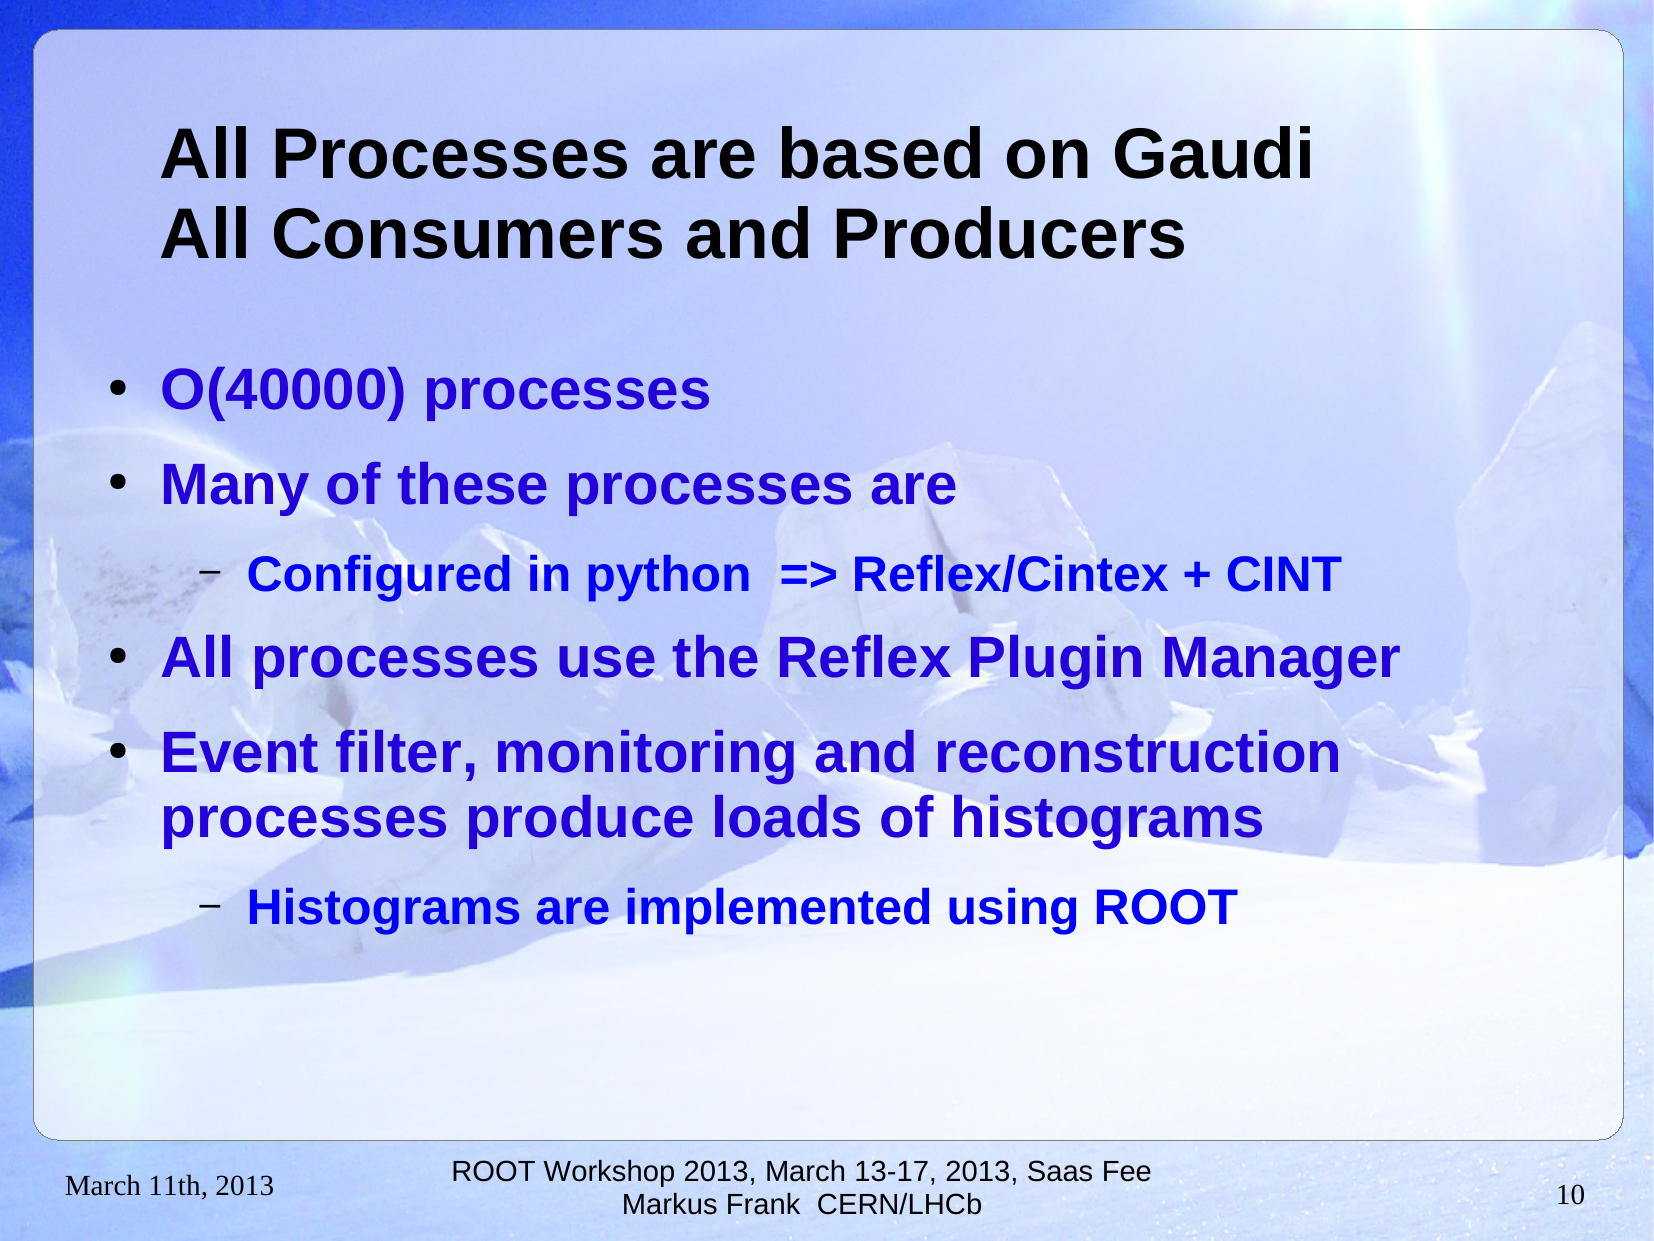

# All Processes are based on Gaudi All Consumers and Producers
O(40000) processes
Many of these processes are
Configured in python => Reflex/Cintex + CINT
All processes use the Reflex Plugin Manager
Event filter, monitoring and reconstruction processes produce loads of histograms
Histograms are implemented using ROOT
March 11th, 2013
10